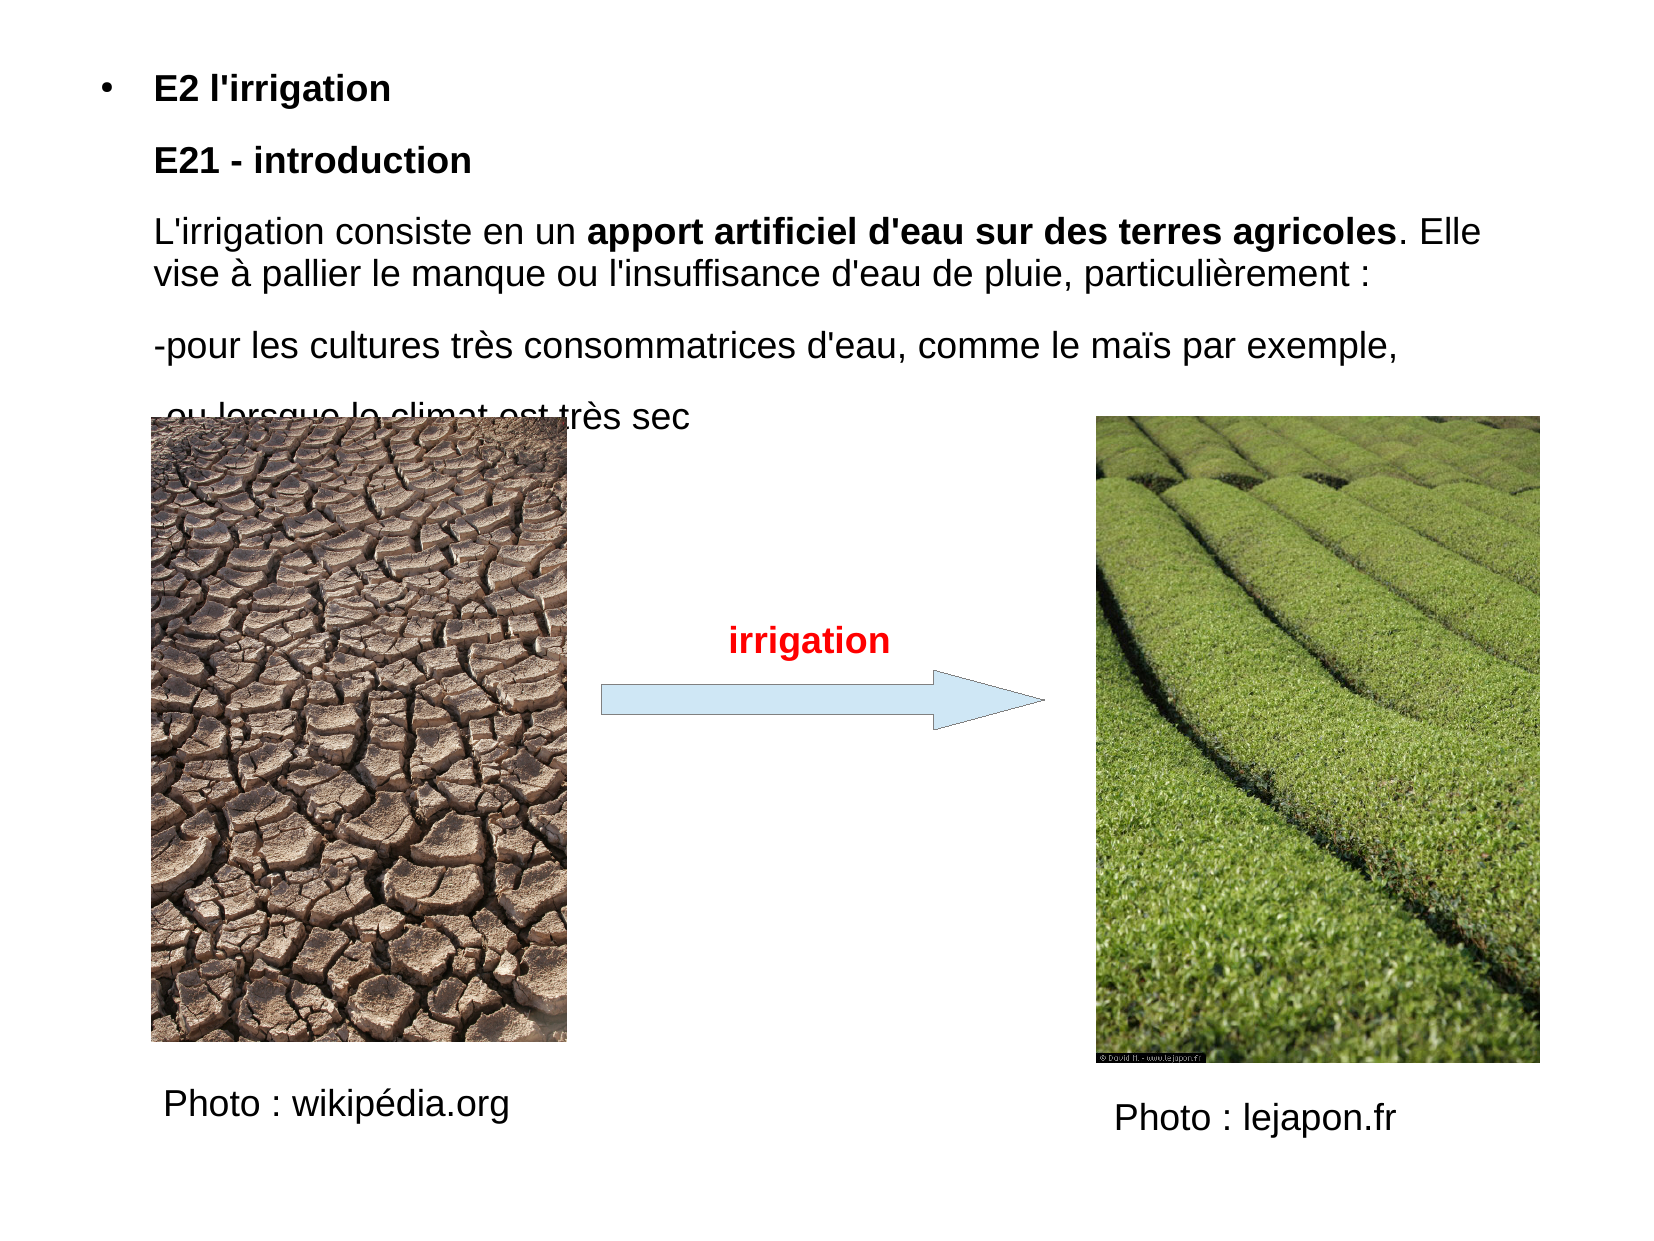

# E2 l'irrigation
E21 - introduction
L'irrigation consiste en un apport artificiel d'eau sur des terres agricoles. Elle vise à pallier le manque ou l'insuffisance d'eau de pluie, particulièrement :
-pour les cultures très consommatrices d'eau, comme le maïs par exemple,
-ou lorsque le climat est très sec
irrigation
Photo : wikipédia.org
Photo : lejapon.fr